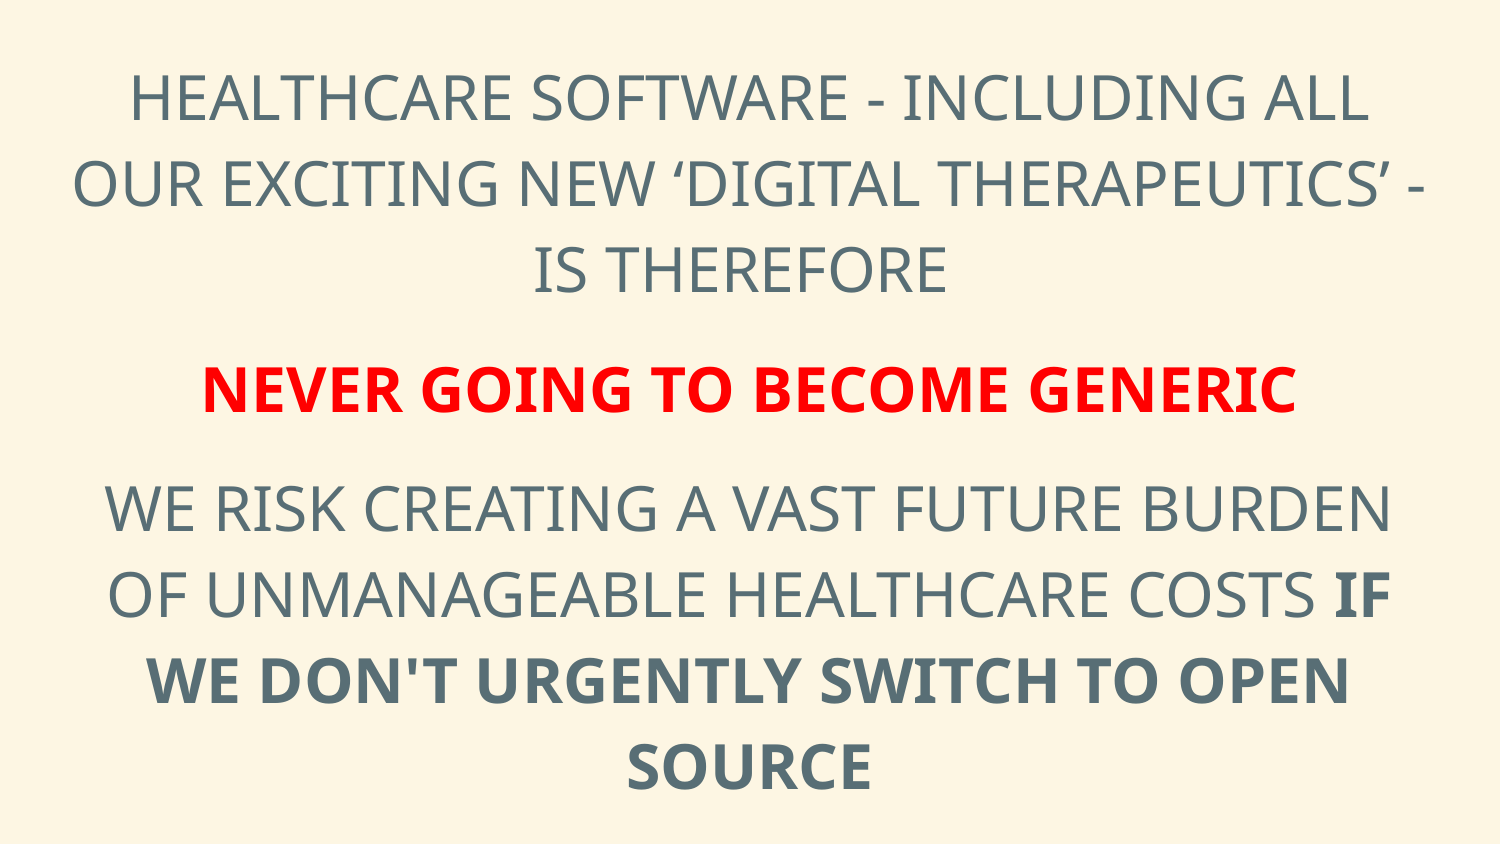

# HEALTHCARE SOFTWARE - INCLUDING ALL OUR EXCITING NEW ‘DIGITAL THERAPEUTICS’ - IS THEREFORE
NEVER GOING TO BECOME GENERIC
WE RISK CREATING A VAST FUTURE BURDEN OF UNMANAGEABLE HEALTHCARE COSTS IF WE DON'T URGENTLY SWITCH TO OPEN SOURCE